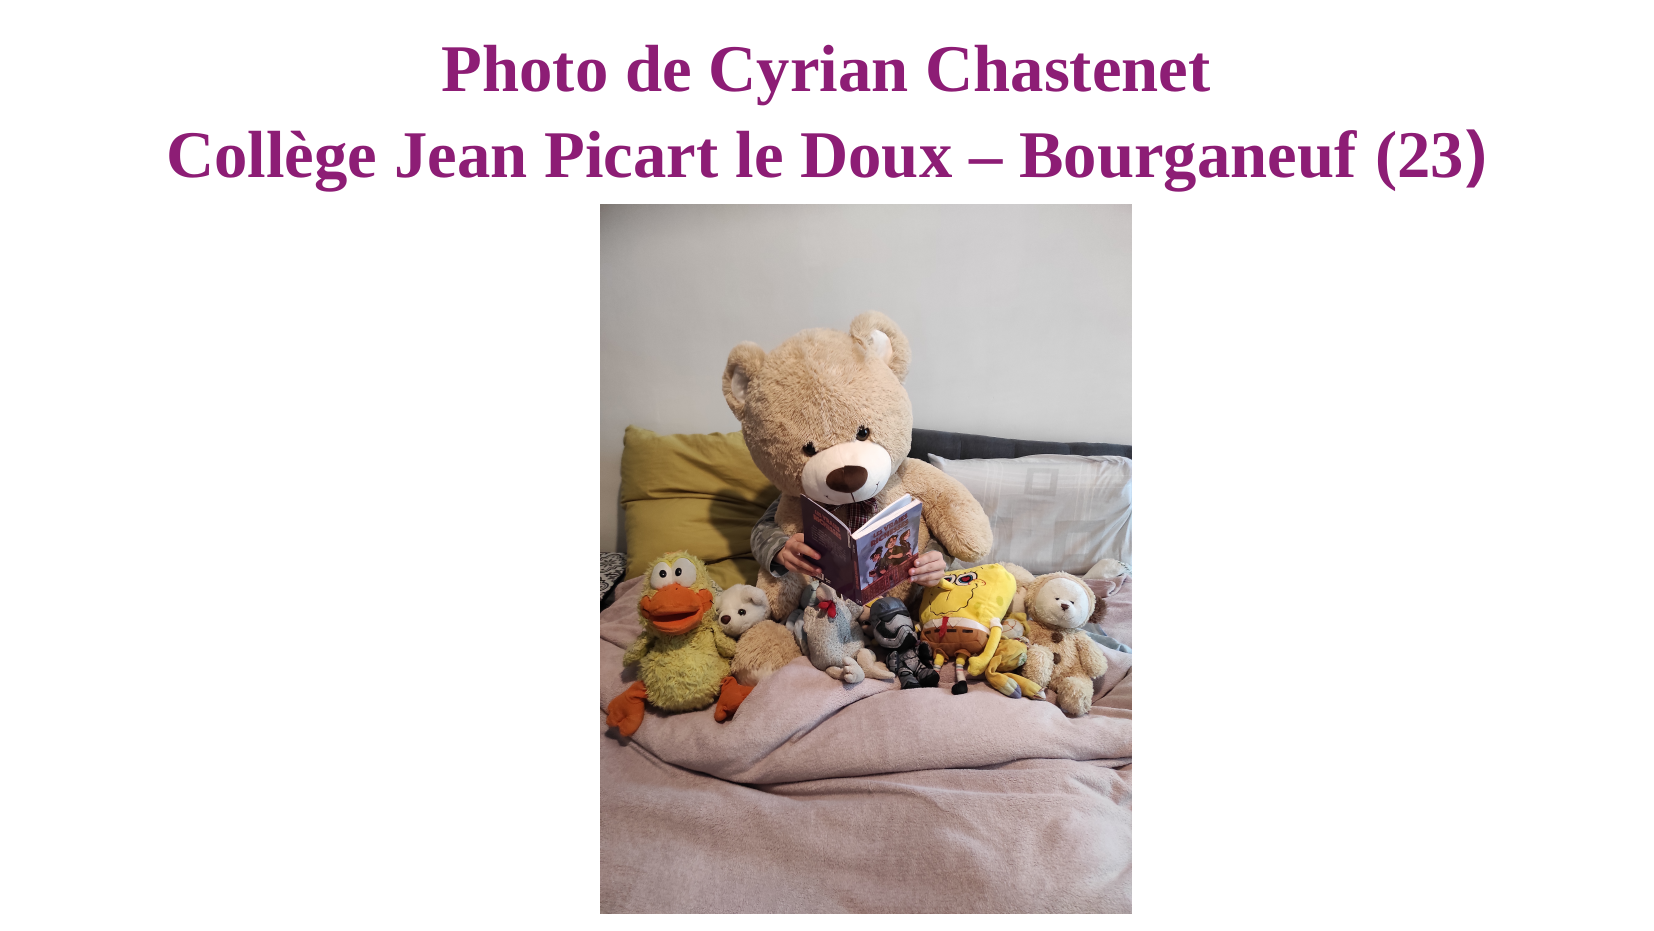

# Photo de Cyrian Chastenet Collège Jean Picart le Doux – Bourganeuf (23)